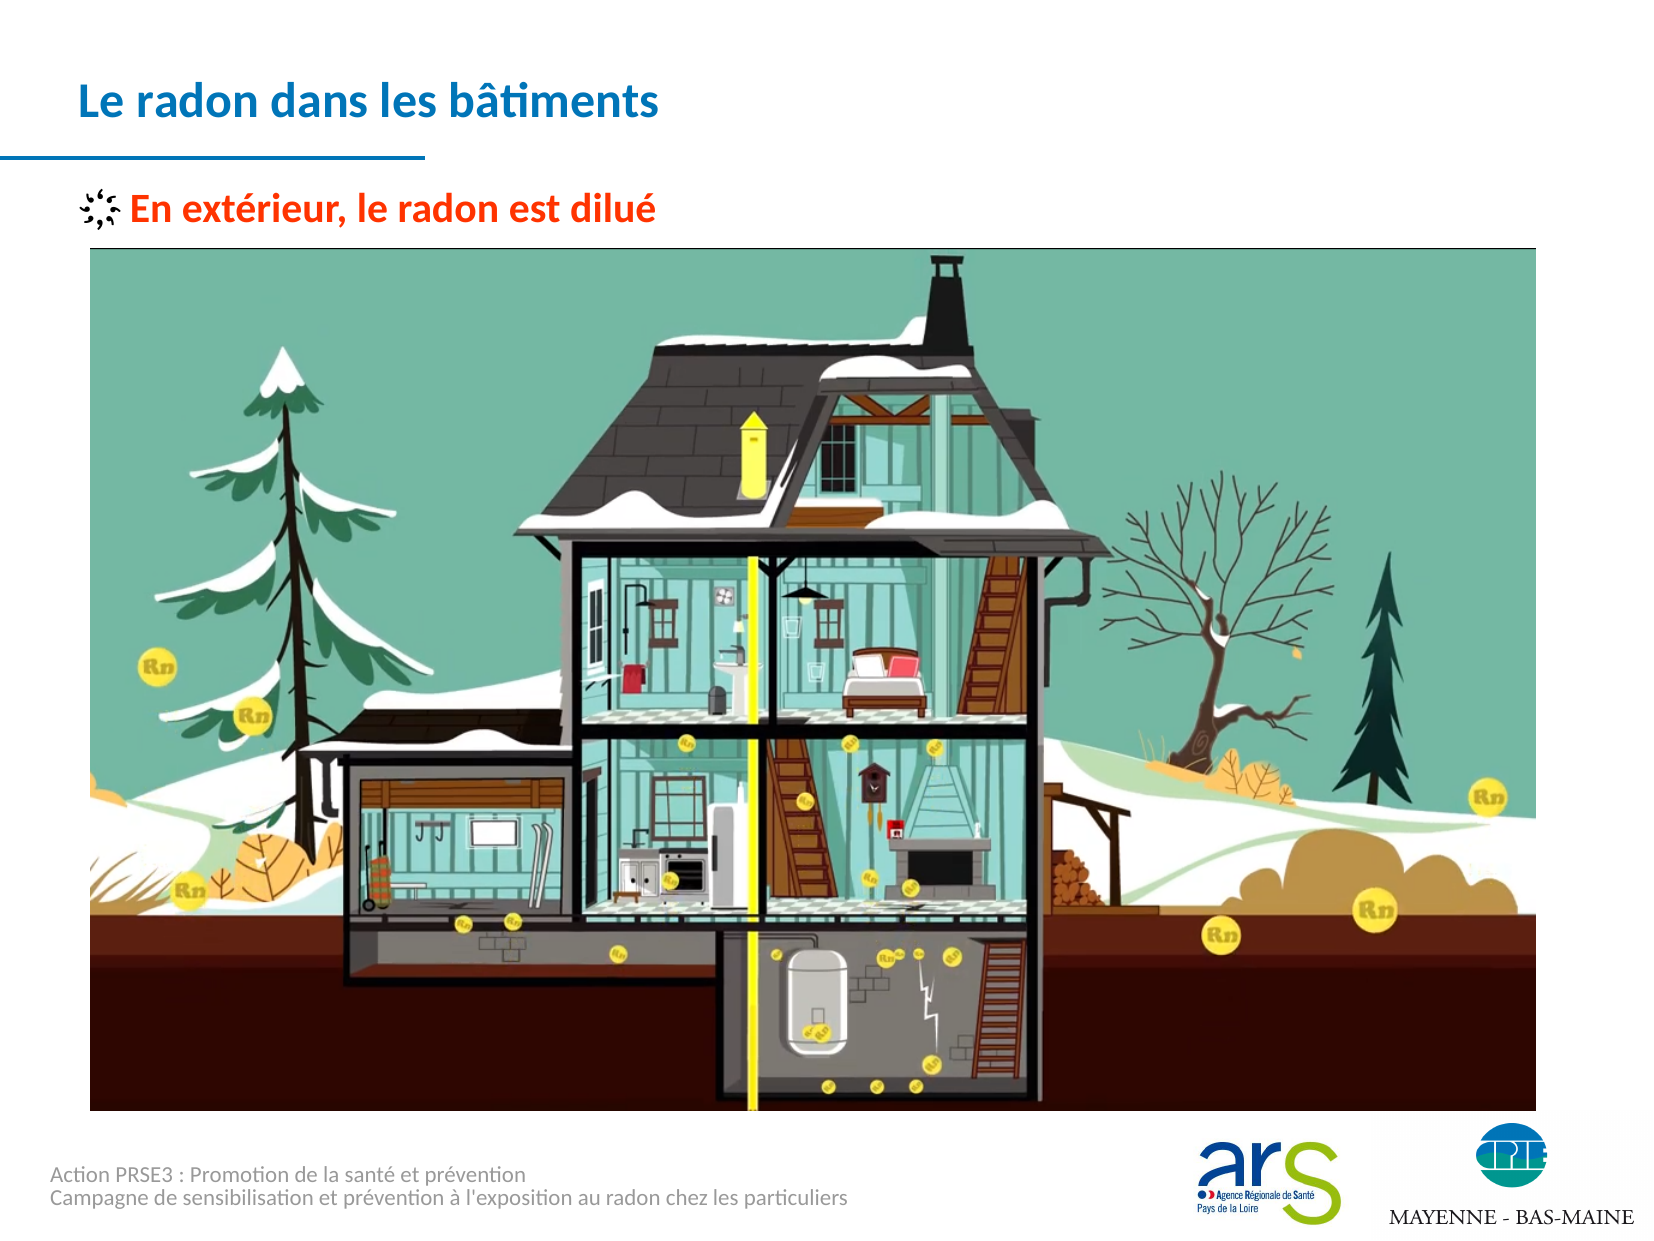

Le radon dans les bâtiments
 ҉ En extérieur, le radon est dilué
Action PRSE3 : Promotion de la santé et prévention
Campagne de sensibilisation et prévention à l'exposition au radon chez les particuliers